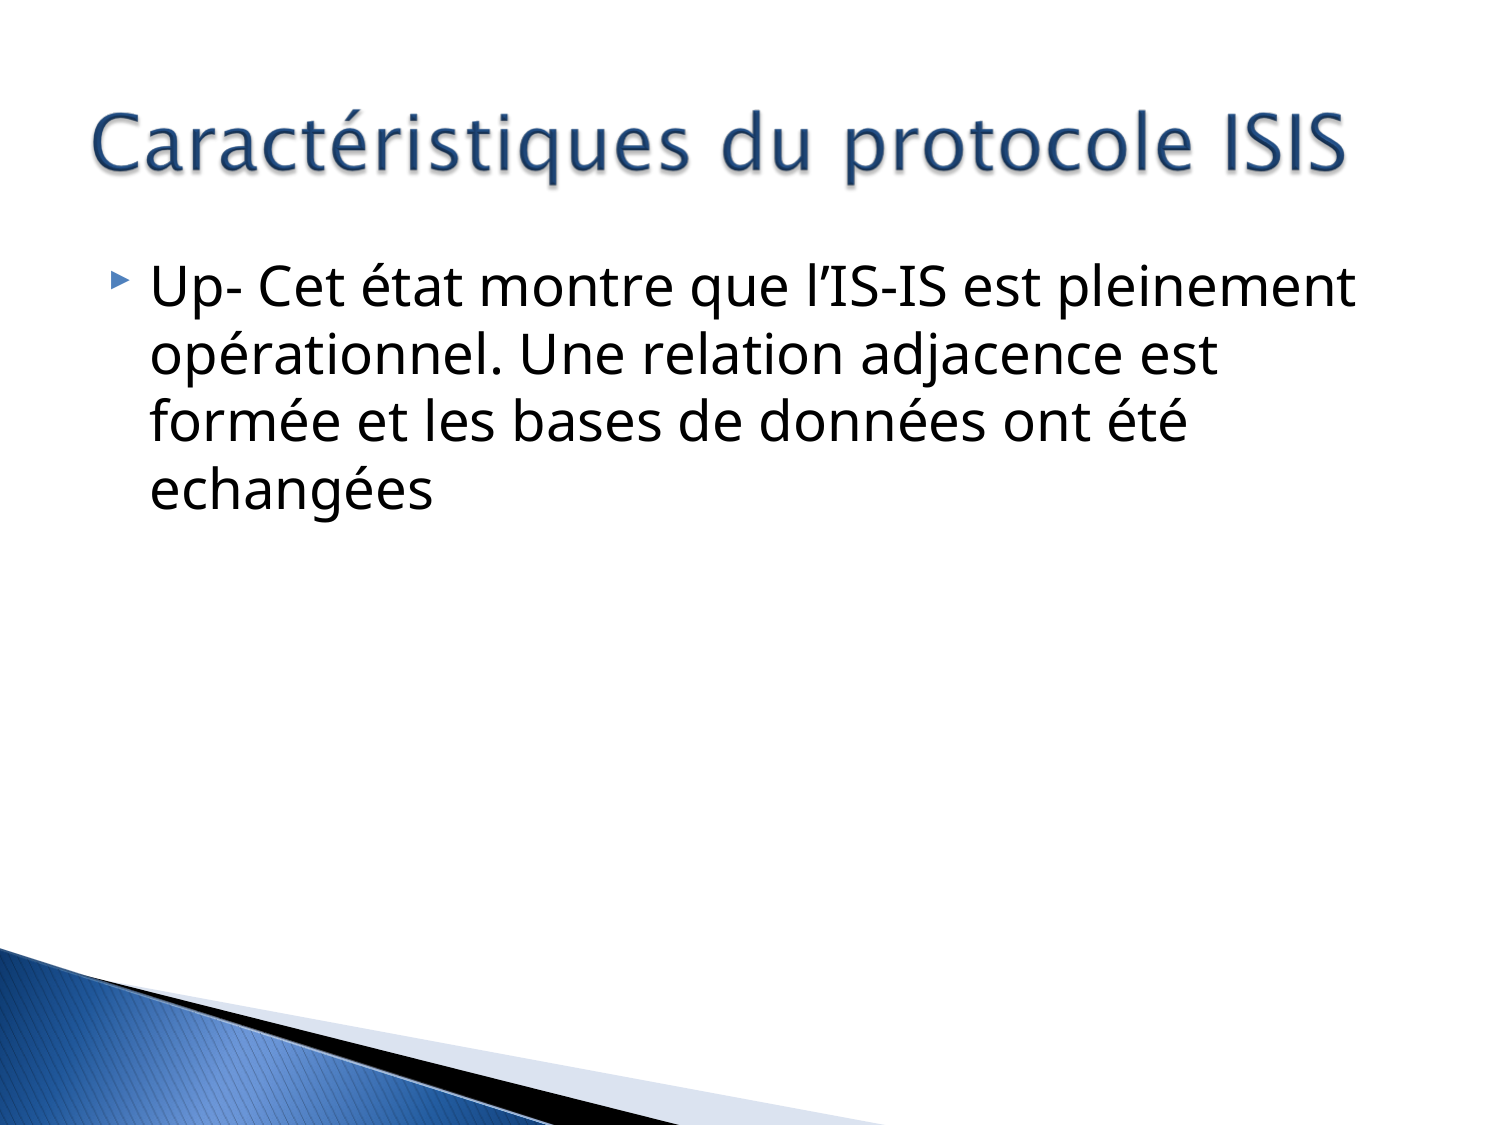

# Up- Cet état montre que l’IS-IS est pleinement opérationnel. Une relation adjacence est formée et les bases de données ont été echangées